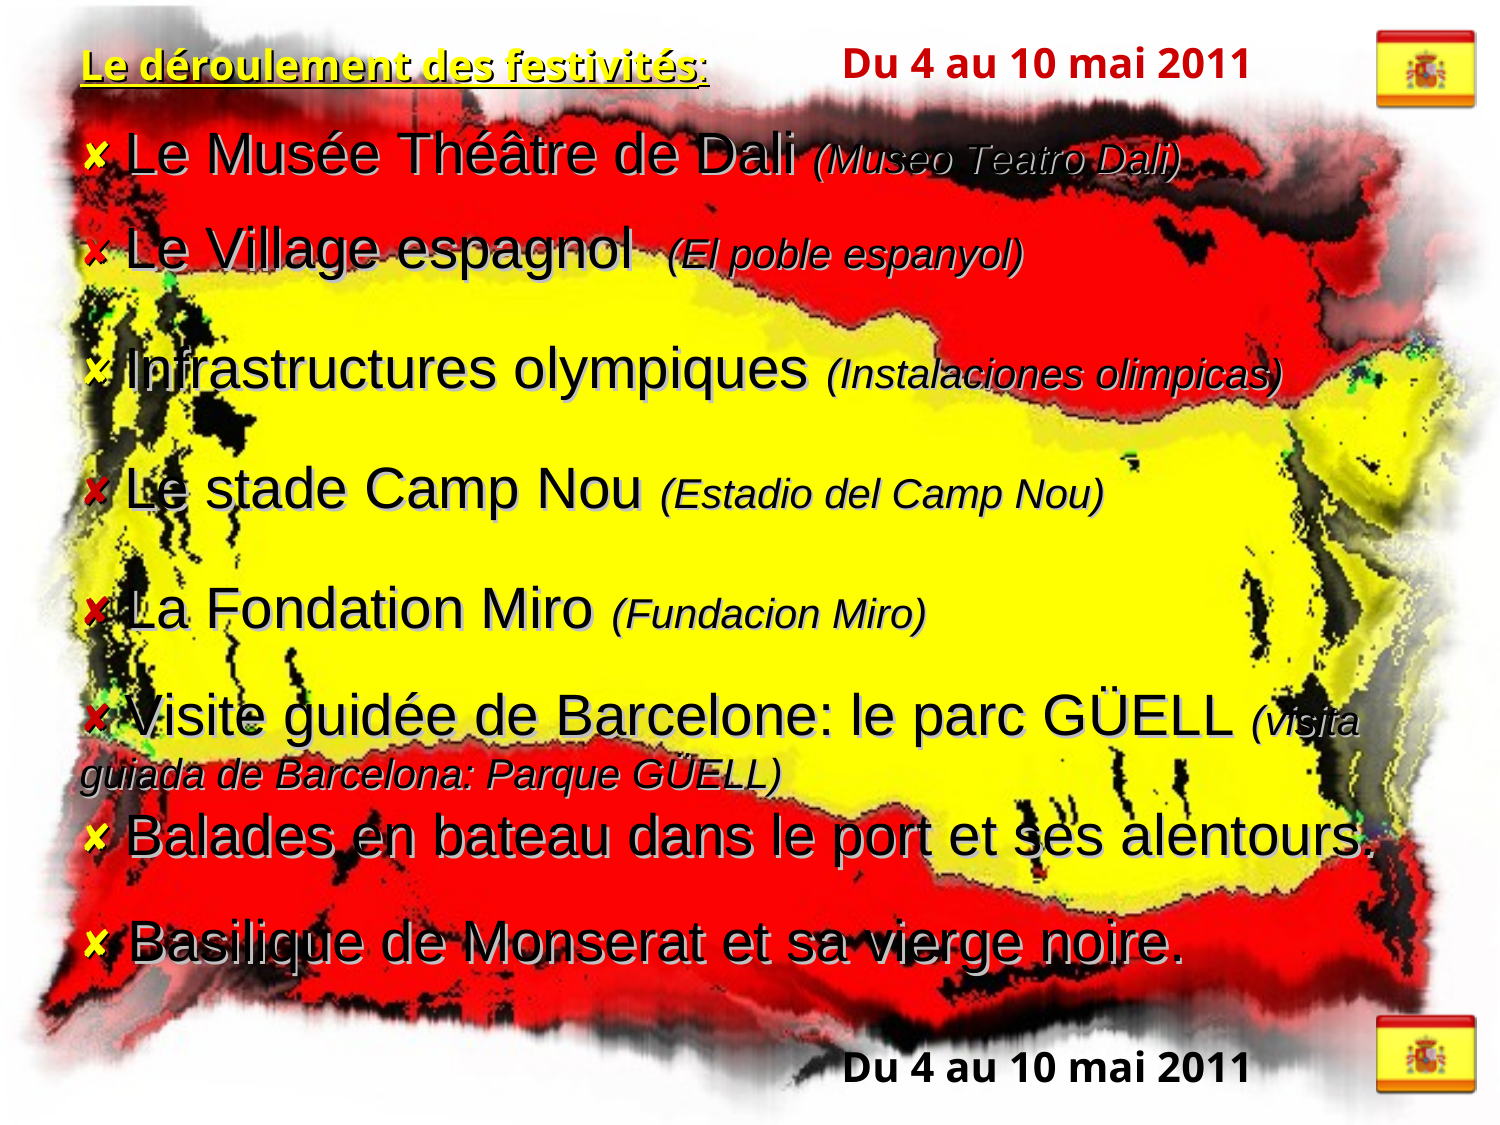

Le déroulement des festivités:
 Le Musée Théâtre de Dali (Museo Teatro Dali)
 Le Village espagnol (El poble espanyol)
 Infrastructures olympiques (Instalaciones olimpicas)
 Le stade Camp Nou (Estadio del Camp Nou)
 La Fondation Miro (Fundacion Miro)
 Visite guidée de Barcelone: le parc GÜELL (visita guiada de Barcelona: Parque GÜELL)
 Balades en bateau dans le port et ses alentours.
 Basilique de Monserat et sa vierge noire.